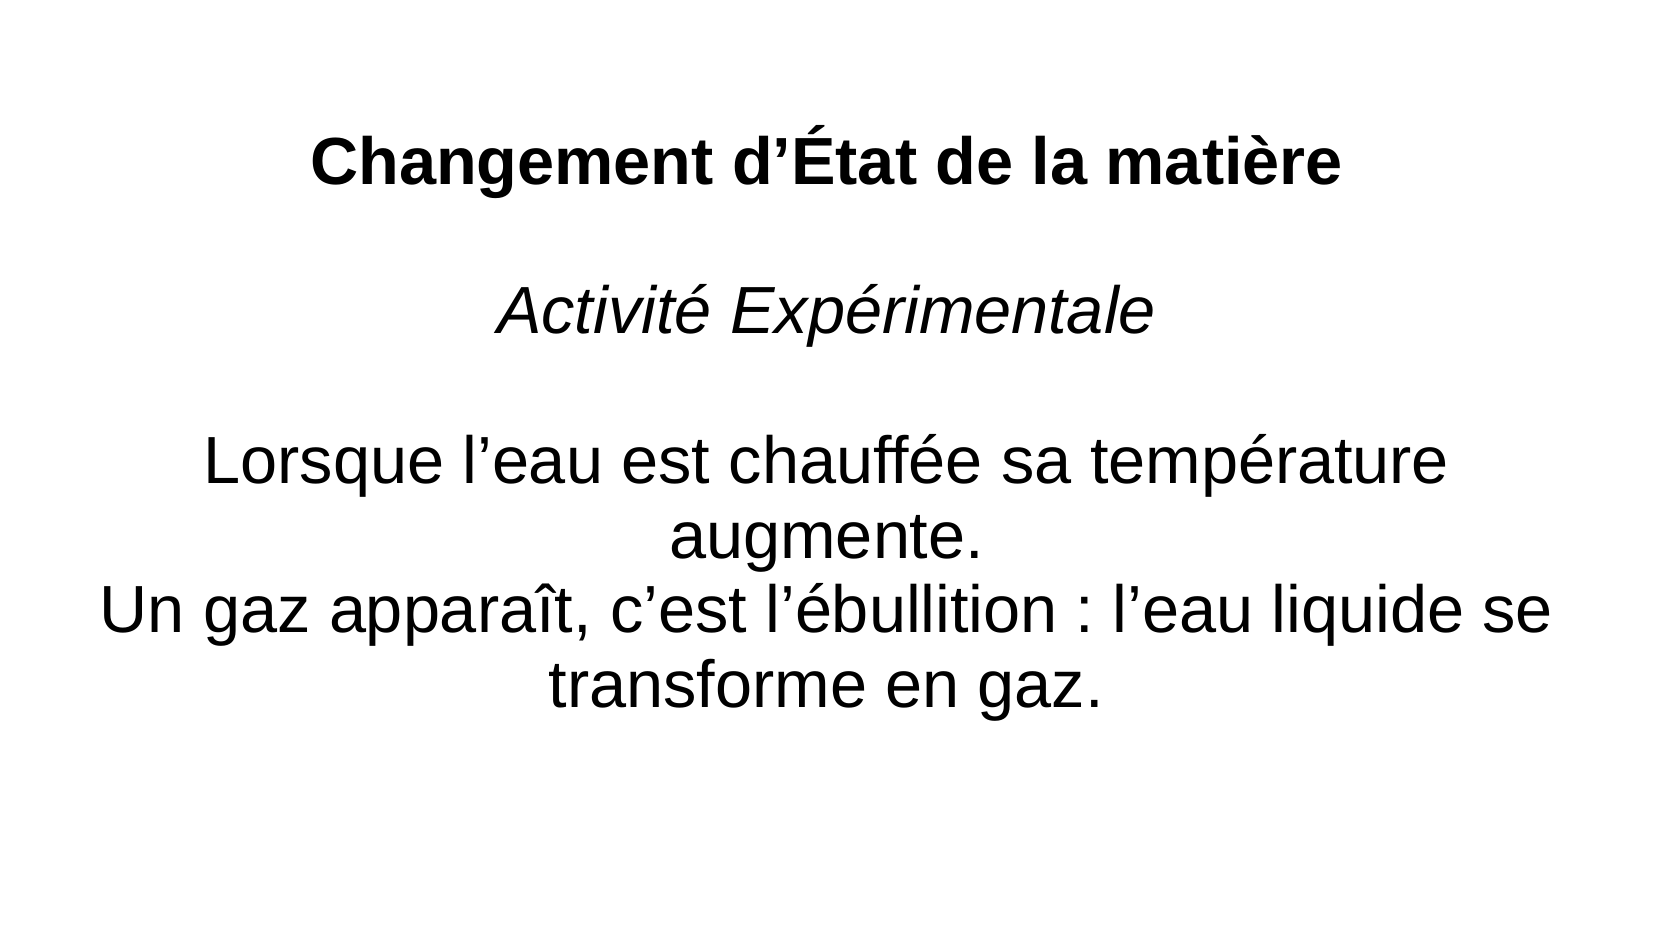

# Changement d’État de la matière
Activité Expérimentale
Lorsque l’eau est chauffée sa température augmente.
Un gaz apparaît, c’est l’ébullition : l’eau liquide se transforme en gaz.